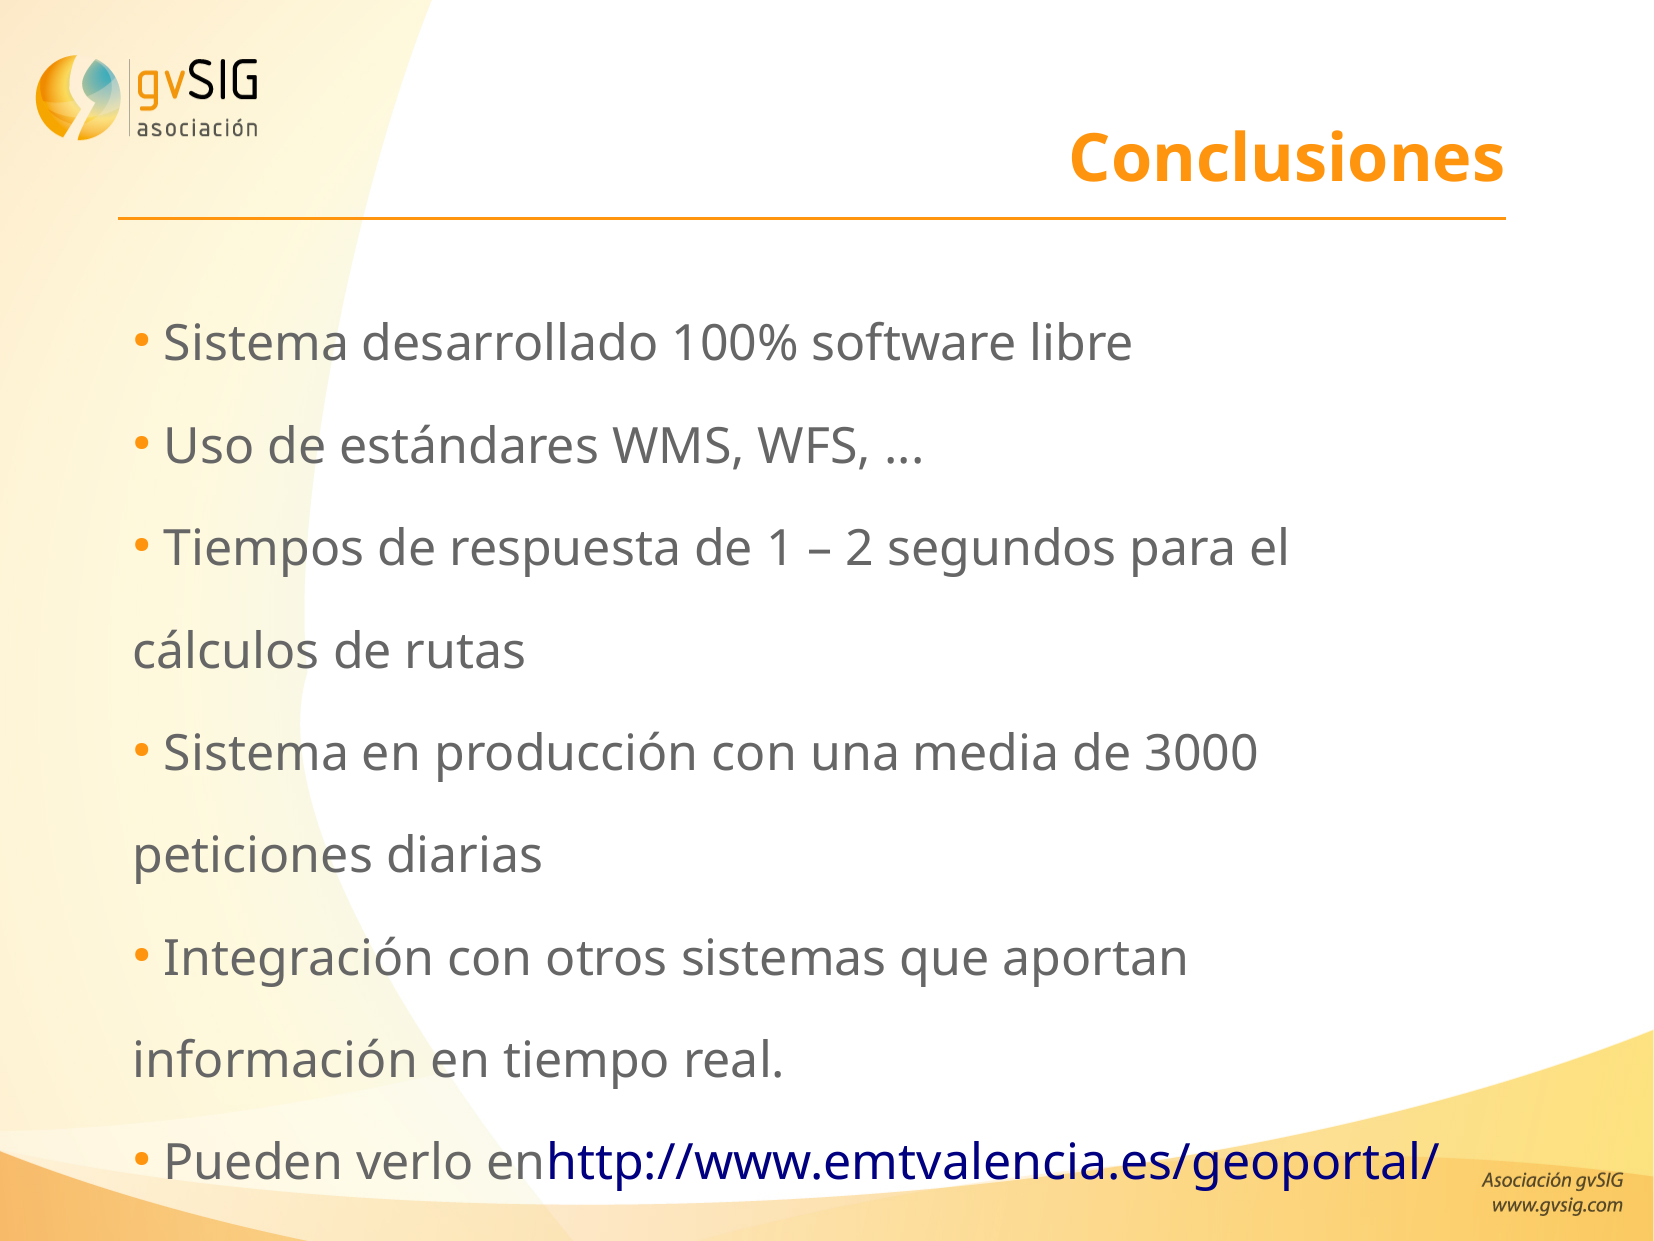

# Conclusiones
 Sistema desarrollado 100% software libre
 Uso de estándares WMS, WFS, ...
 Tiempos de respuesta de 1 – 2 segundos para el cálculos de rutas
 Sistema en producción con una media de 3000 peticiones diarias
 Integración con otros sistemas que aportan información en tiempo real.
 Pueden verlo enhttp://www.emtvalencia.es/geoportal/